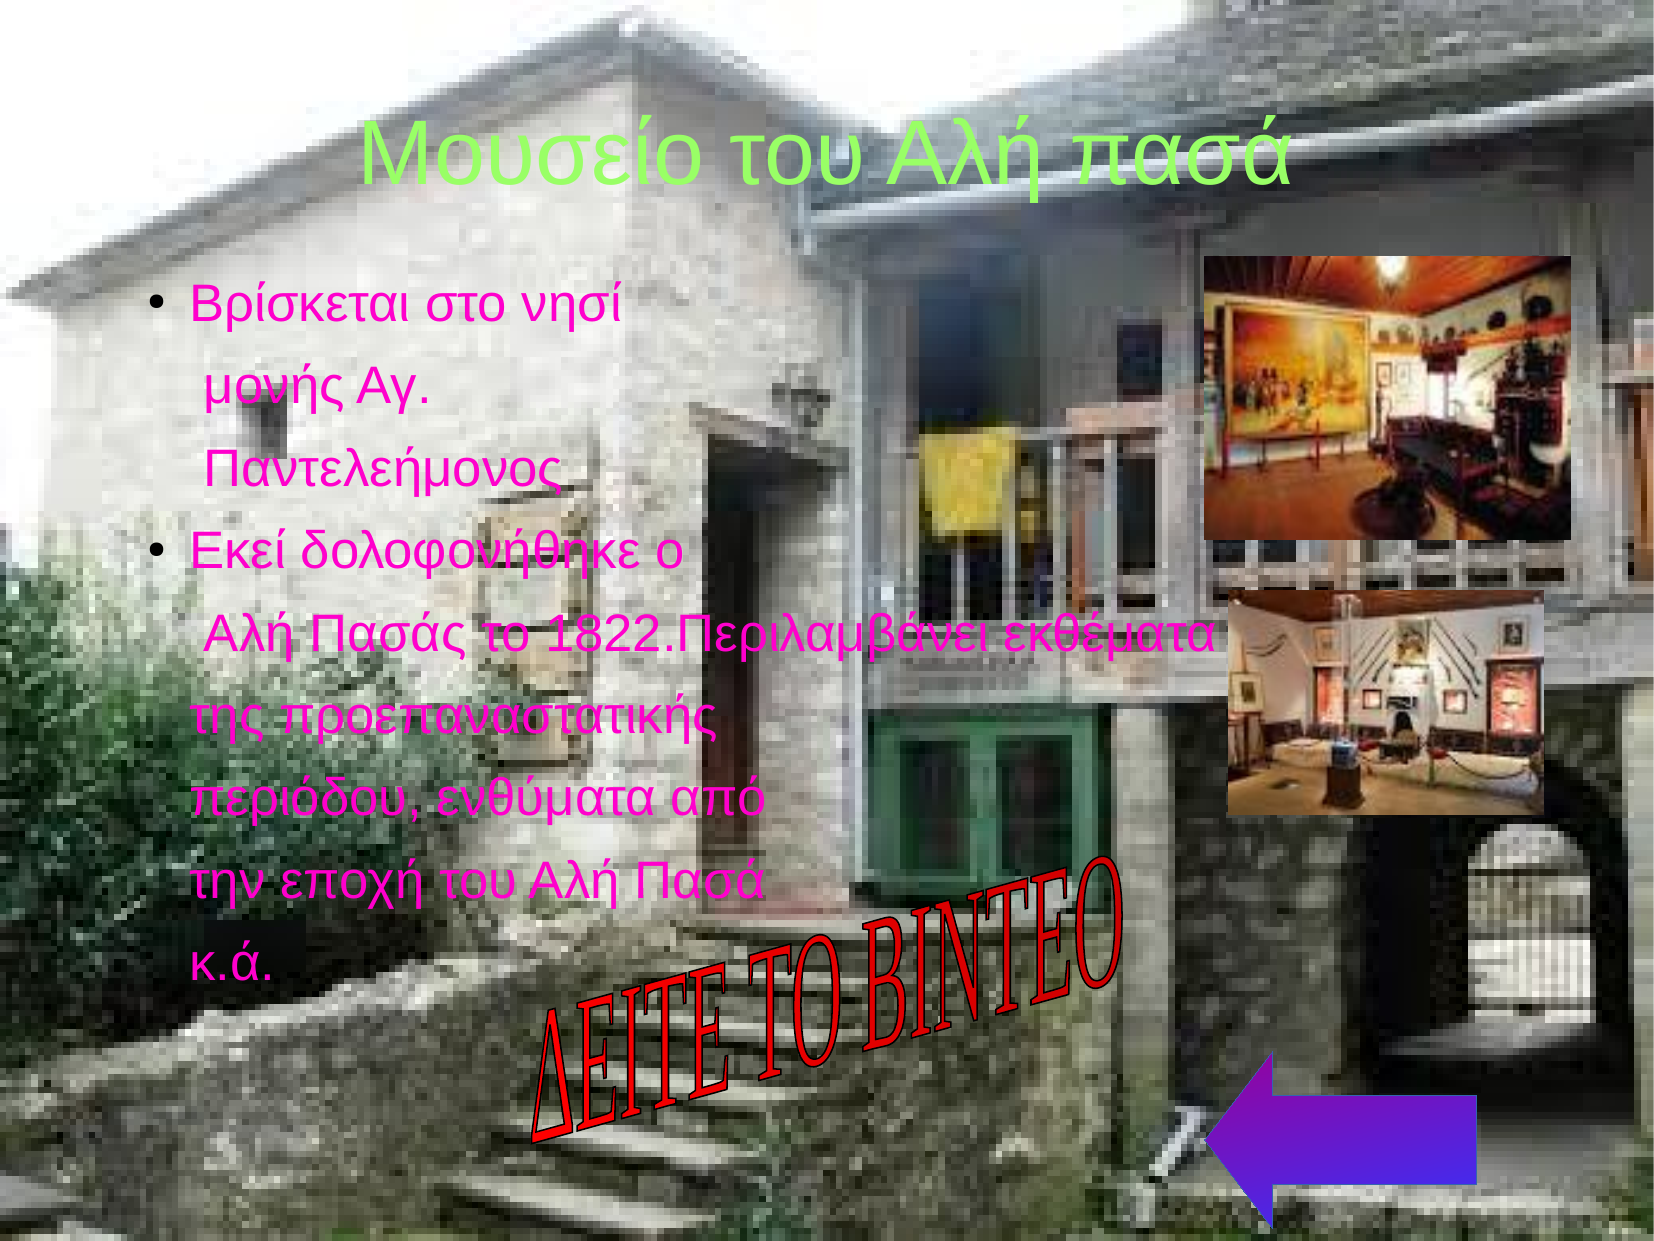

# Μουσείο του Αλή πασά
Βρίσκεται στο νησί
 μονής Αγ.
 Παντελεήμονος
Εκεί δολοφονήθηκε ο
 Αλή Πασάς το 1822.Περιλαμβάνει εκθέματα
της προεπαναστατικής
περιόδου, ενθύματα από
την εποχή του Αλή Πασά
κ.ά.
ΔΕΙΤΕ ΤΟ ΒΙΝΤΕΟ